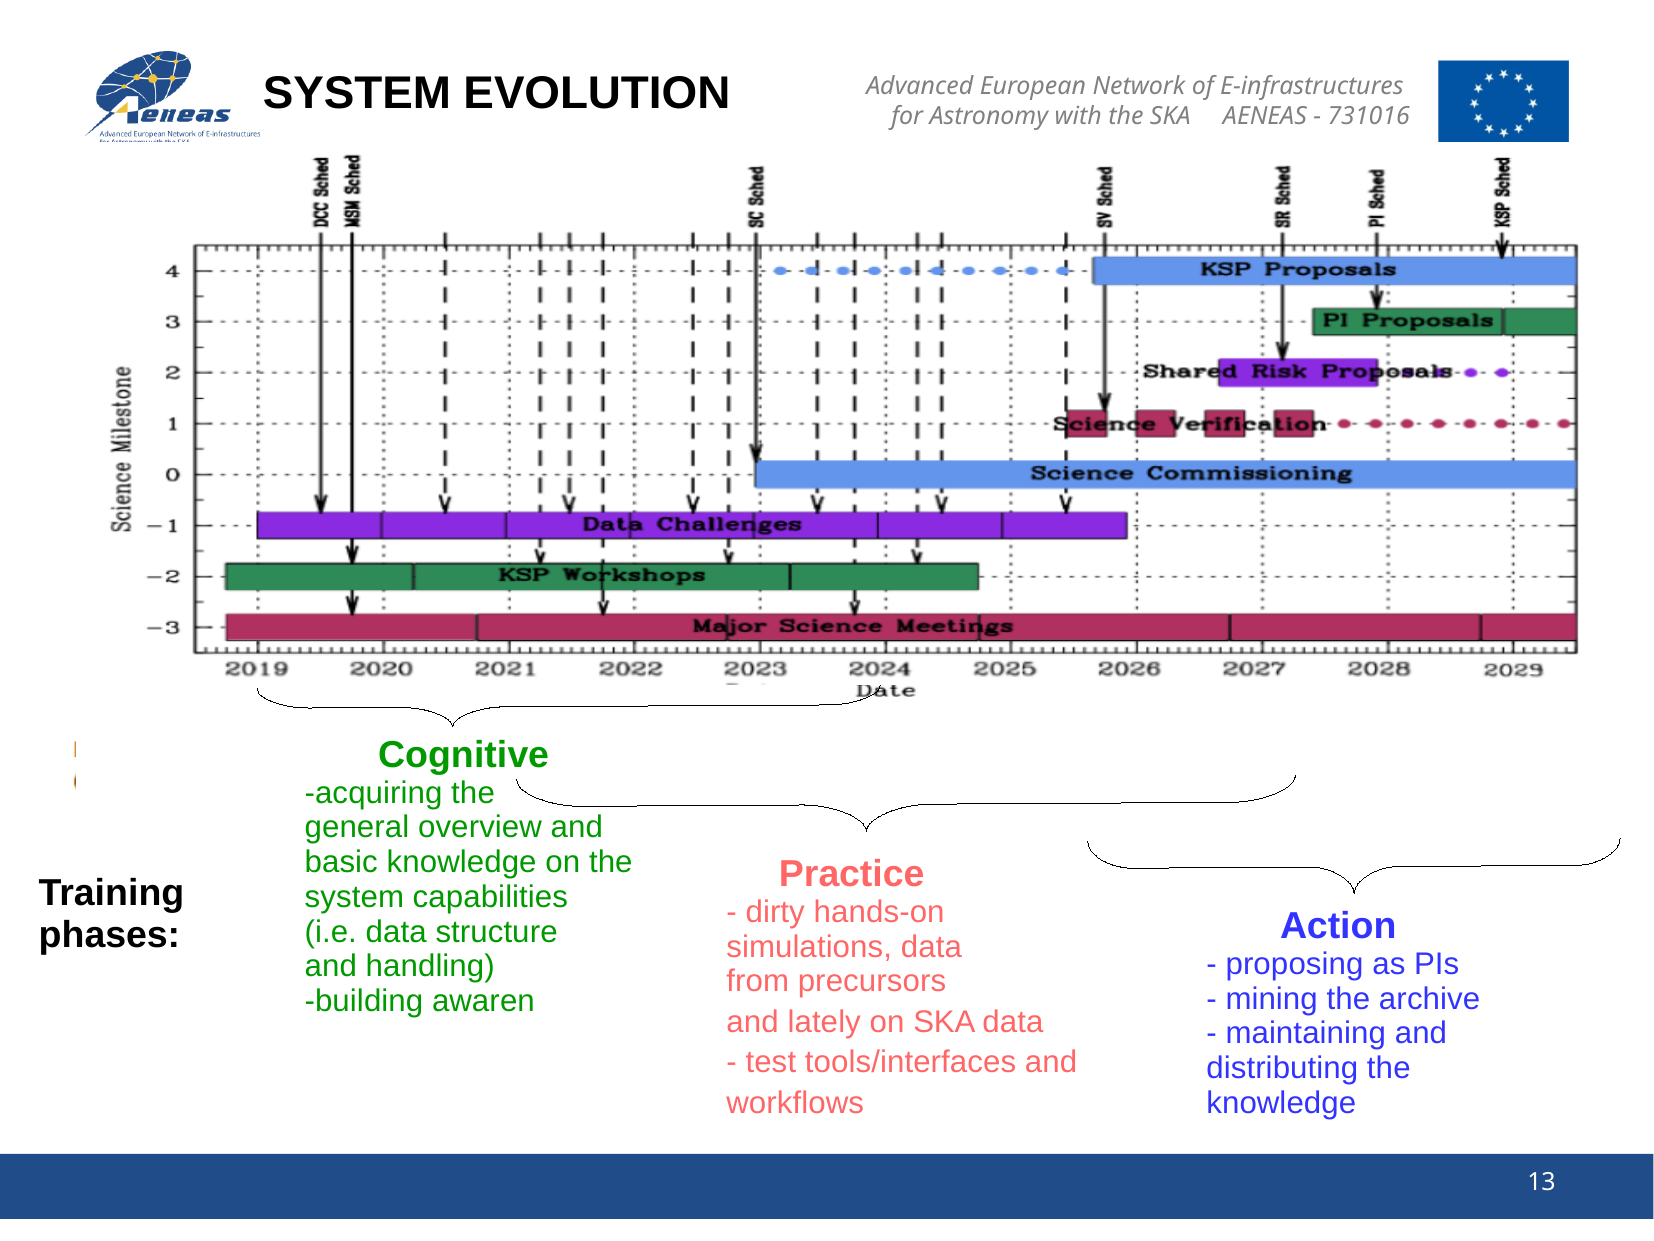

SYSTEM EVOLUTION
 Cognitive
-acquiring the
general overview and
basic knowledge on the
system capabilities
(i.e. data structure
and handling)
-building awaren
 Practice
- dirty hands-on
simulations, data
from precursors
and lately on SKA data
- test tools/interfaces and workflows
Training
phases:
 Action
- proposing as PIs
- mining the archive
- maintaining and distributing the knowledge
13